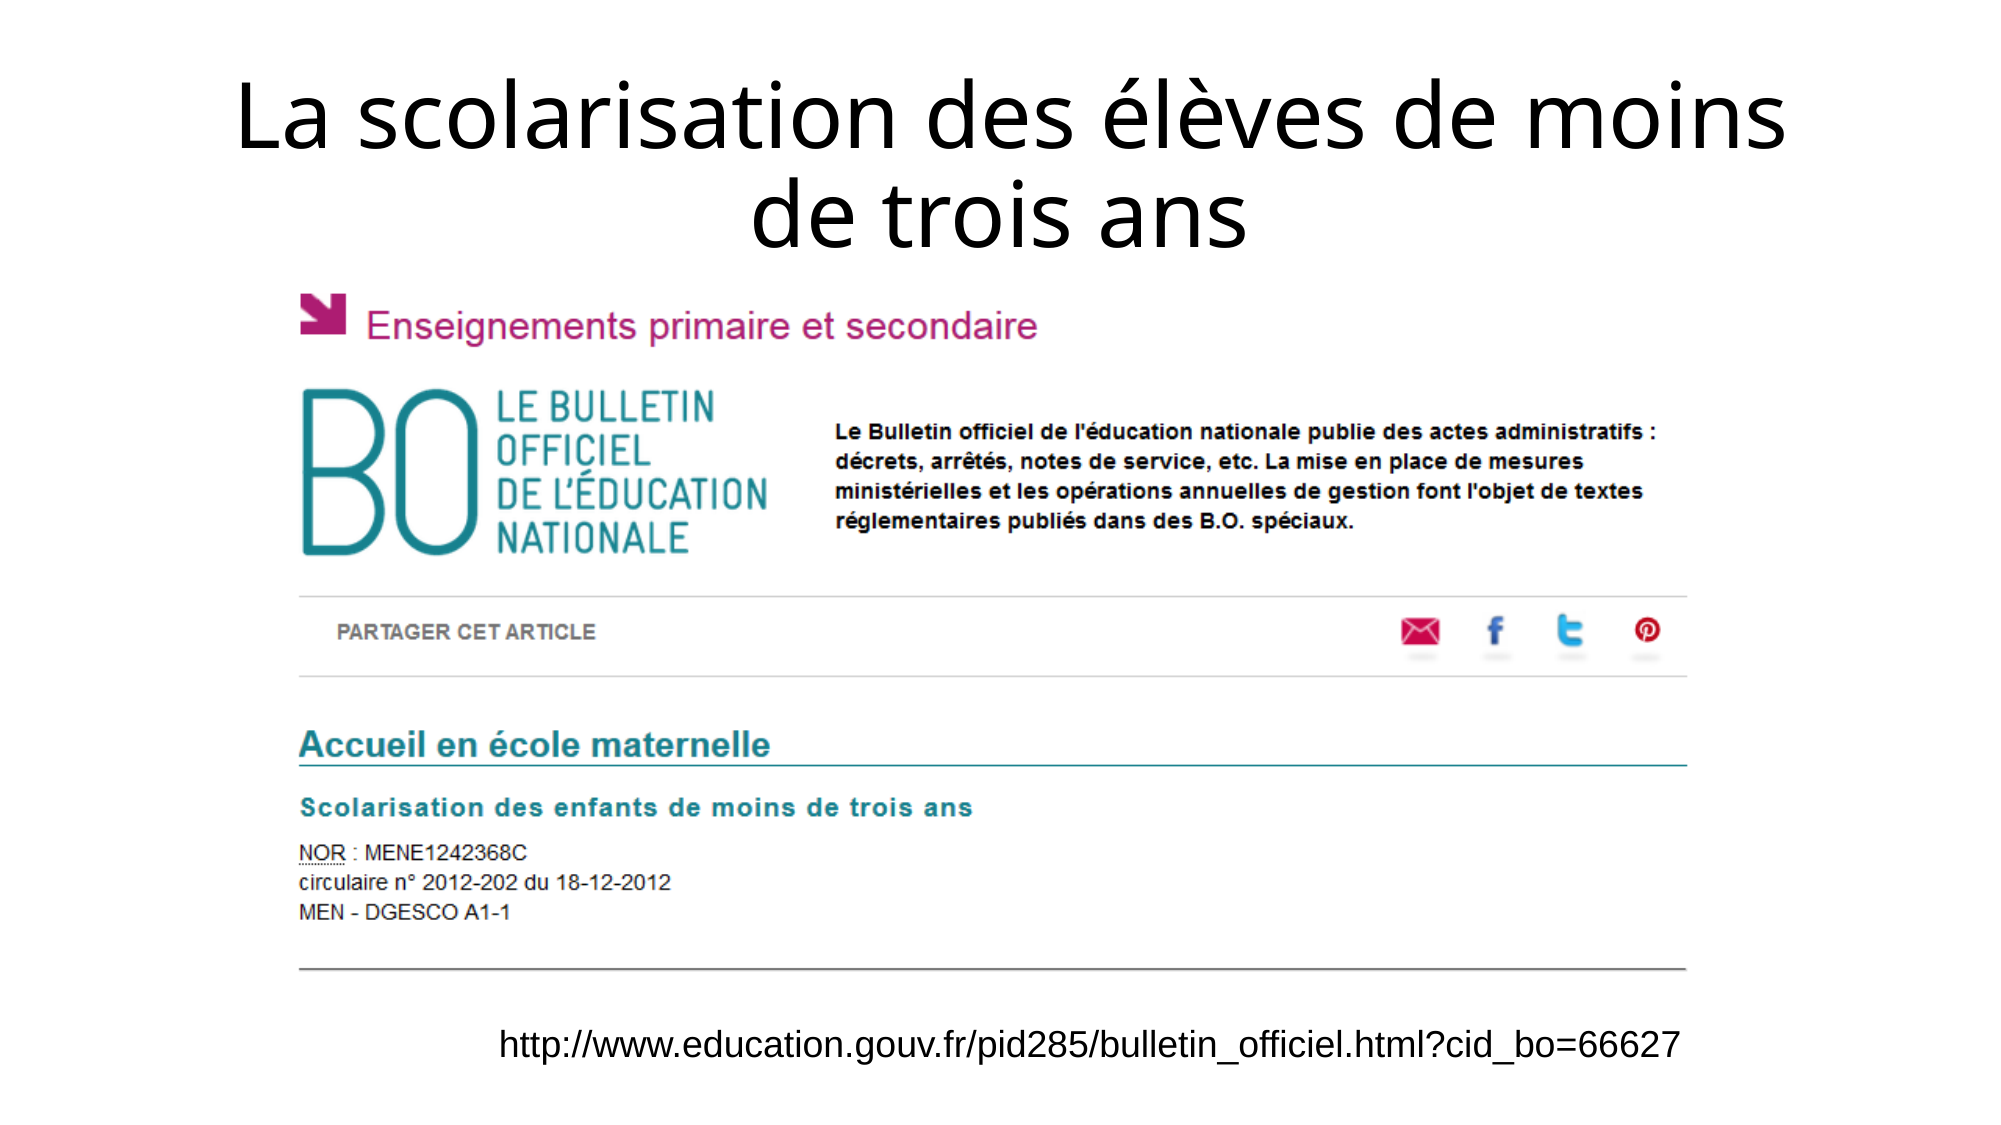

# La scolarisation des élèves de moins de trois ans
http://www.education.gouv.fr/pid285/bulletin_officiel.html?cid_bo=66627